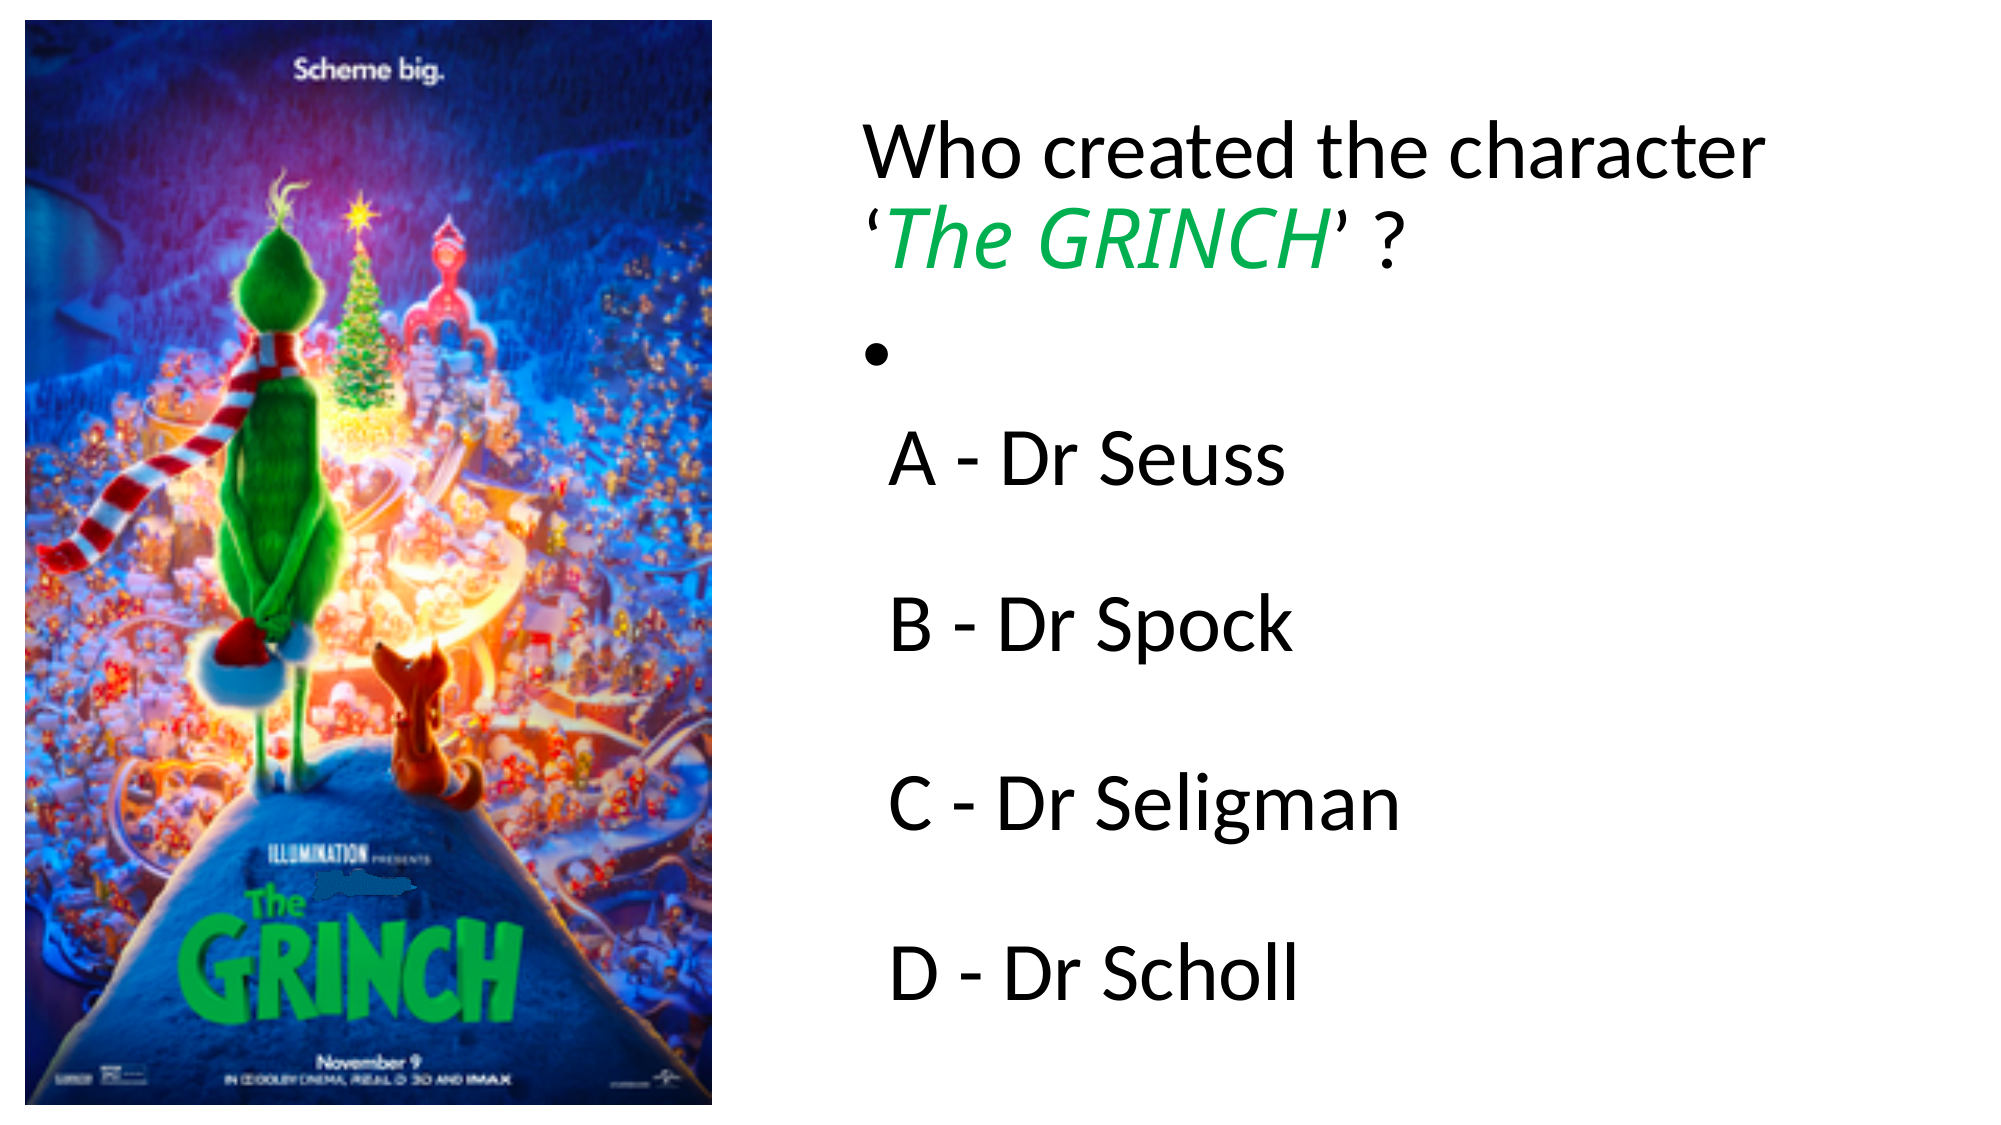

# Who created the character ‘The GRINCH’ ?
A - Dr Seuss
B - Dr Spock
C - Dr Seligman
D - Dr Scholl